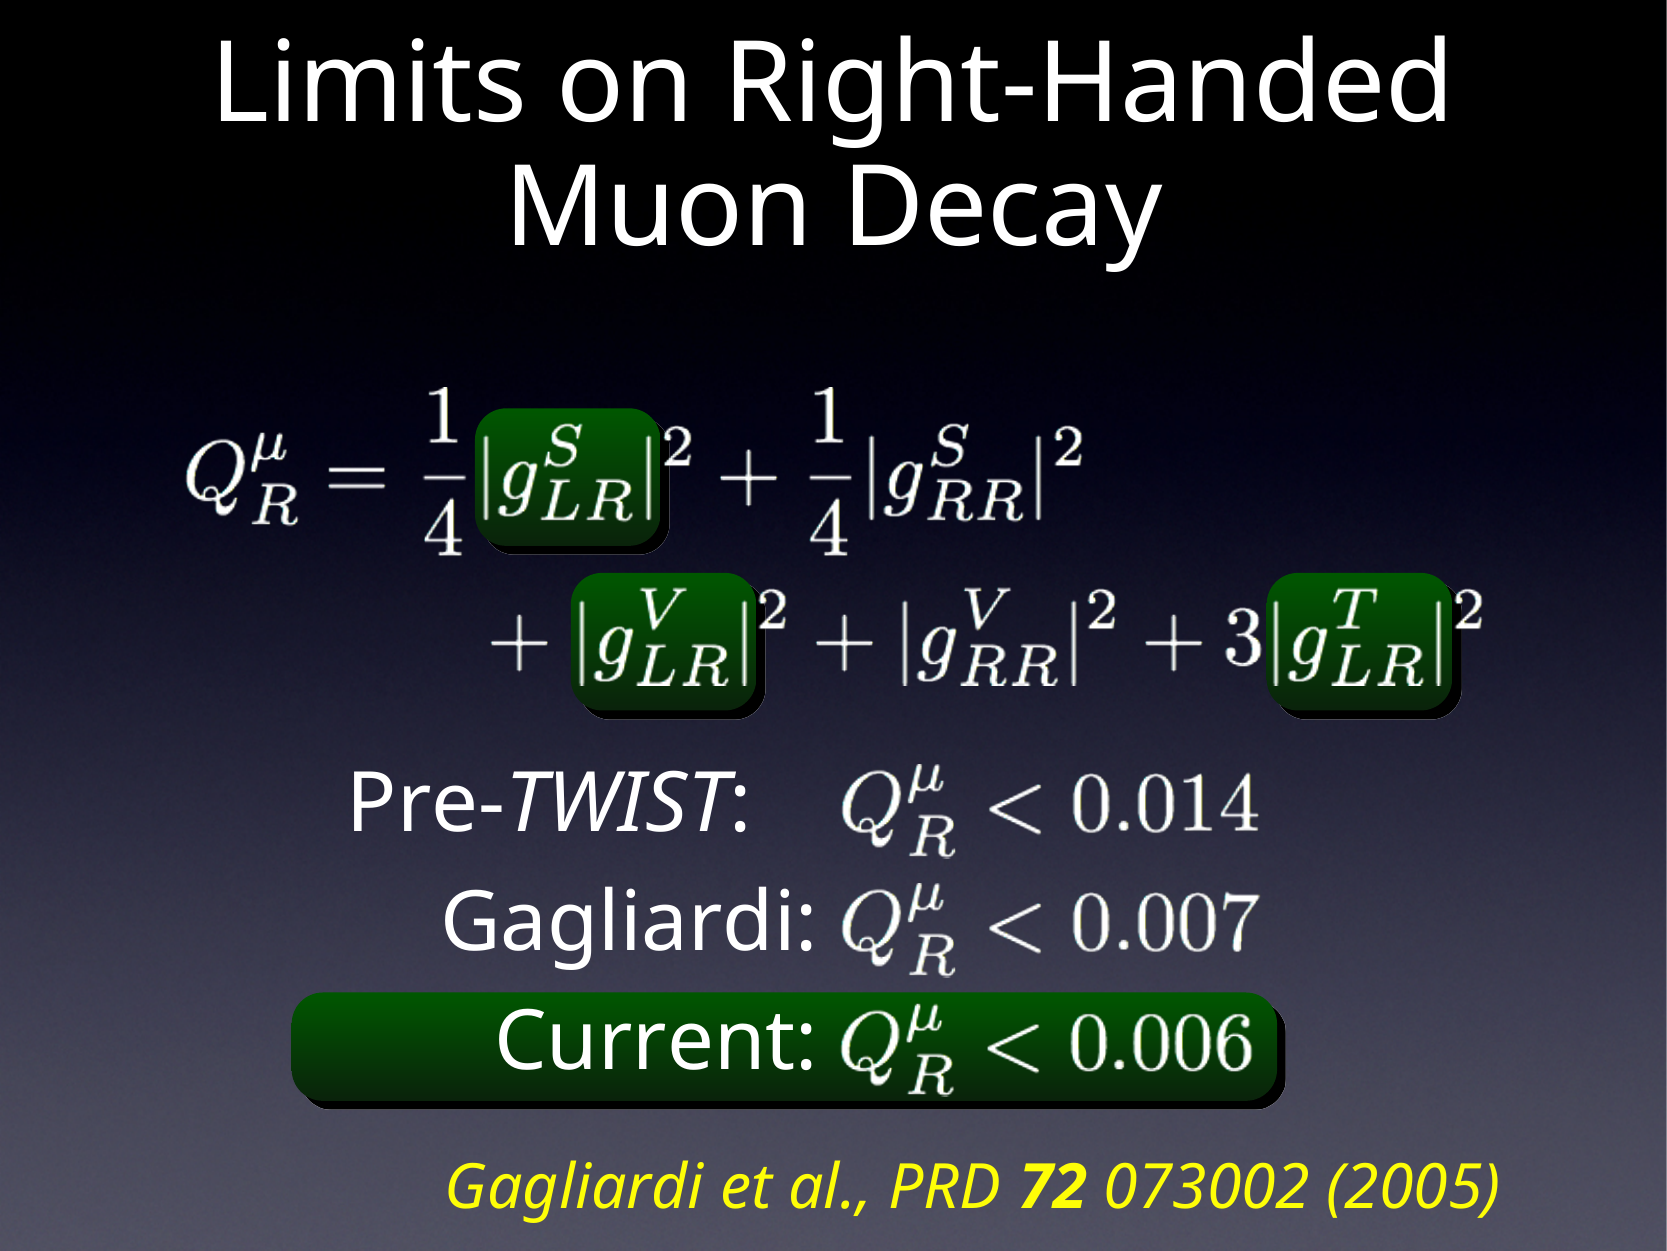

# Limits on Right-Handed Muon Decay
Pre-TWIST:
Gagliardi:
Current:
Gagliardi et al., PRD 72 073002 (2005)